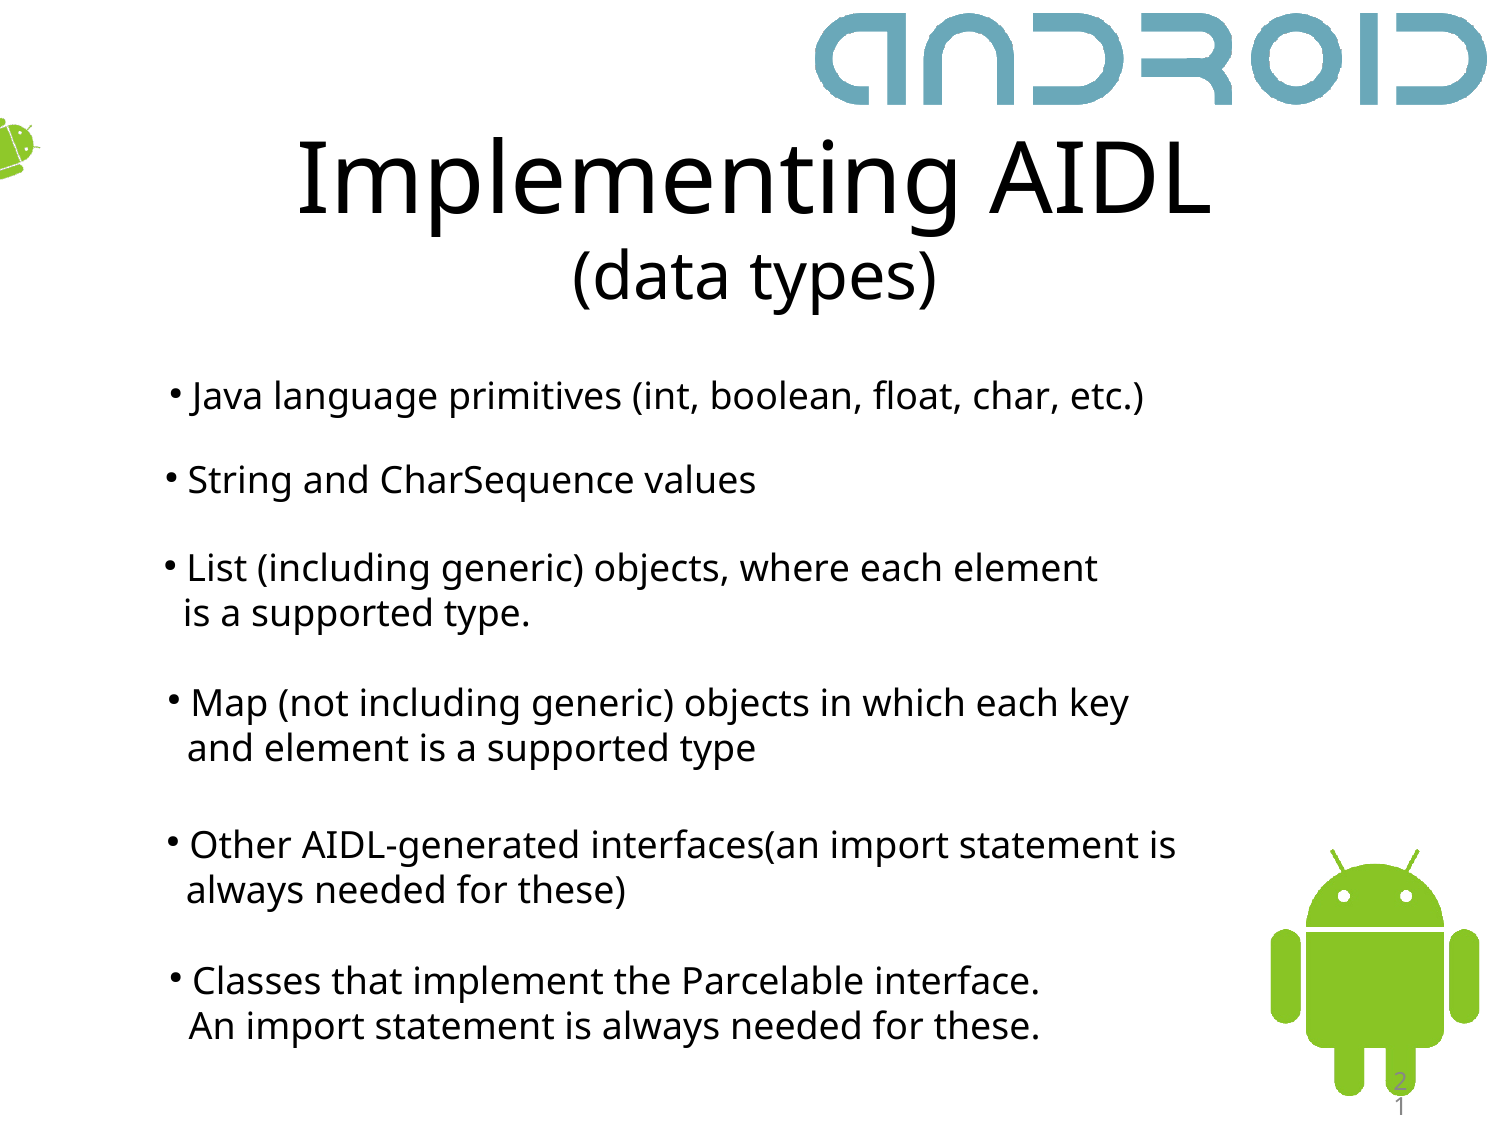

# Implementing AIDL (data types)
 Java language primitives (int, boolean, float, char, etc.)
 String and CharSequence values
 List (including generic) objects, where each element
 is a supported type.
 Map (not including generic) objects in which each key
 and element is a supported type
 Other AIDL-generated interfaces(an import statement is
 always needed for these)
 Classes that implement the Parcelable interface.
 An import statement is always needed for these.